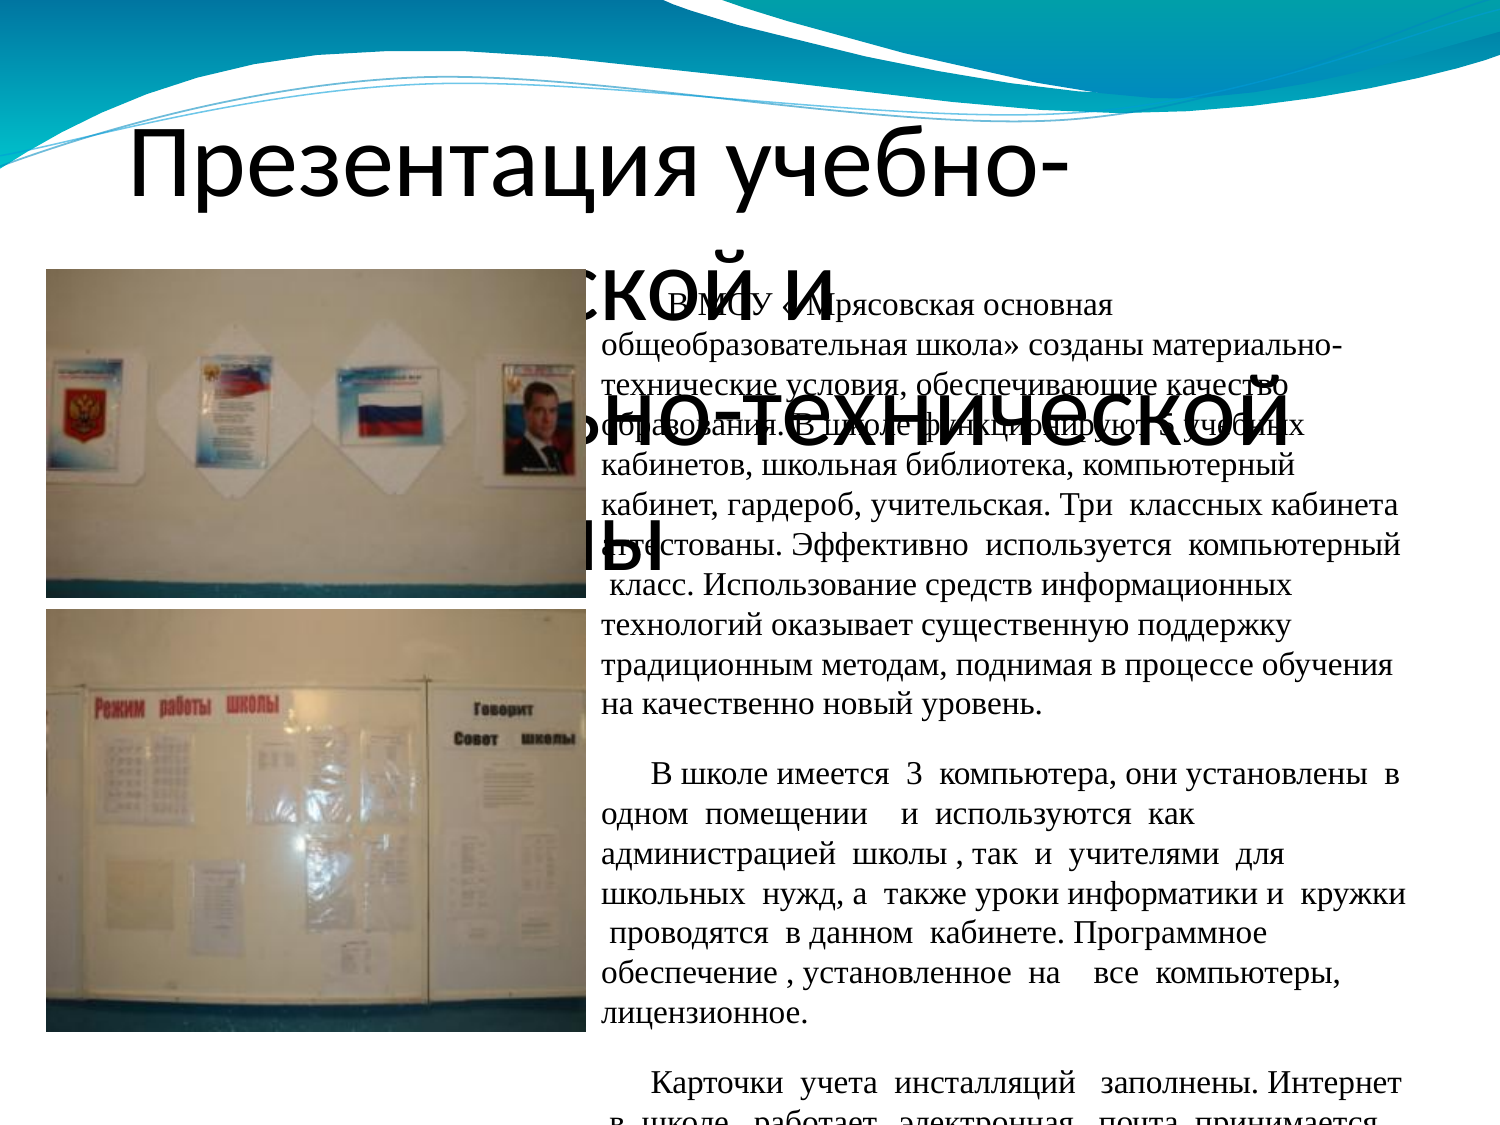

# Презентация учебно-методической и материально-технической базы школы
 В МОУ « Мрясовская основная общеобразовательная школа» созданы материально-технические условия, обеспечивающие качество образования. В школе функционируют 5 учебных кабинетов, школьная библиотека, компьютерный кабинет, гардероб, учительская. Три классных кабинета аттестованы. Эффективно используется компьютерный класс. Использование средств информационных технологий оказывает существенную поддержку традиционным методам, поднимая в процессе обучения на качественно новый уровень.
 В школе имеется 3 компьютера, они установлены в одном помещении и используются как администрацией школы , так и учителями для школьных нужд, а также уроки информатики и кружки проводятся в данном кабинете. Программное обеспечение , установленное на все компьютеры, лицензионное.
 Карточки учета инсталляций заполнены. Интернет в школе работает, электронная почта принимается и отправляется своевременно, приказом директора назначены двое ответственных за работу электронной почты, имеется журнал входящих писем. Компьютерный класс оснащен музыкальным центром , лазерным принтером, ксероксом, сканером.